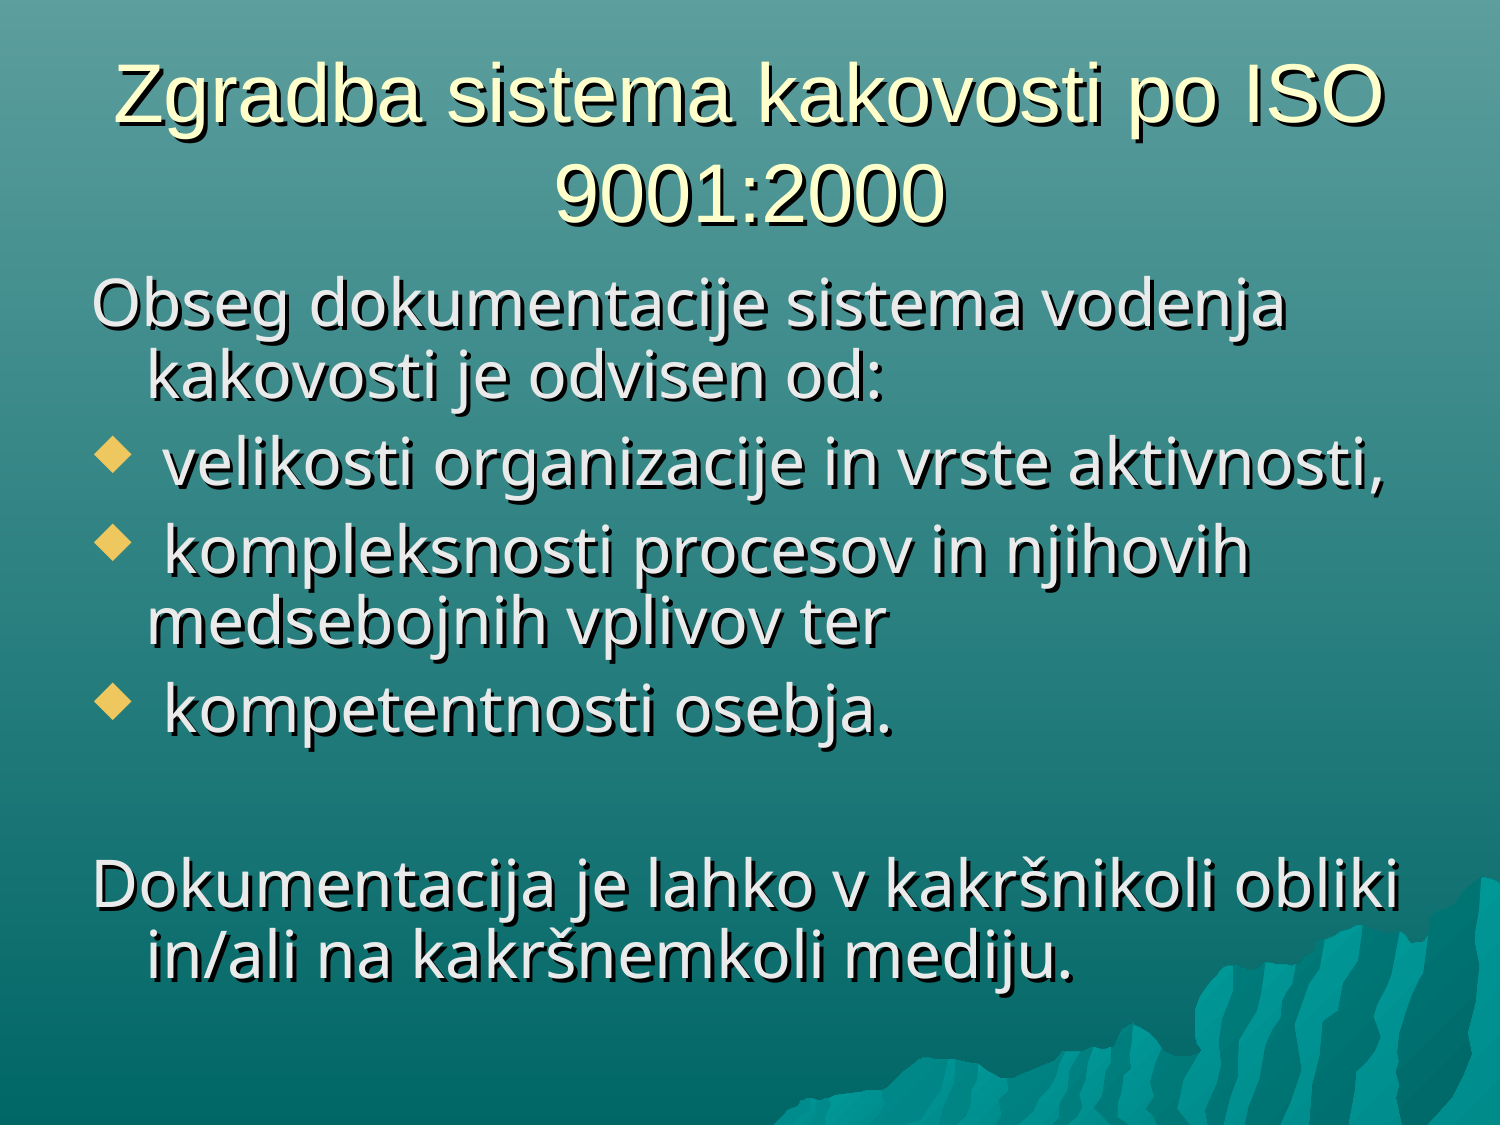

# Zgradba sistema kakovosti po ISO 9001:2000
Obseg dokumentacije sistema vodenja kakovosti je odvisen od:
 velikosti organizacije in vrste aktivnosti,
 kompleksnosti procesov in njihovih medsebojnih vplivov ter
 kompetentnosti osebja.
Dokumentacija je lahko v kakršnikoli obliki in/ali na kakršnemkoli mediju.